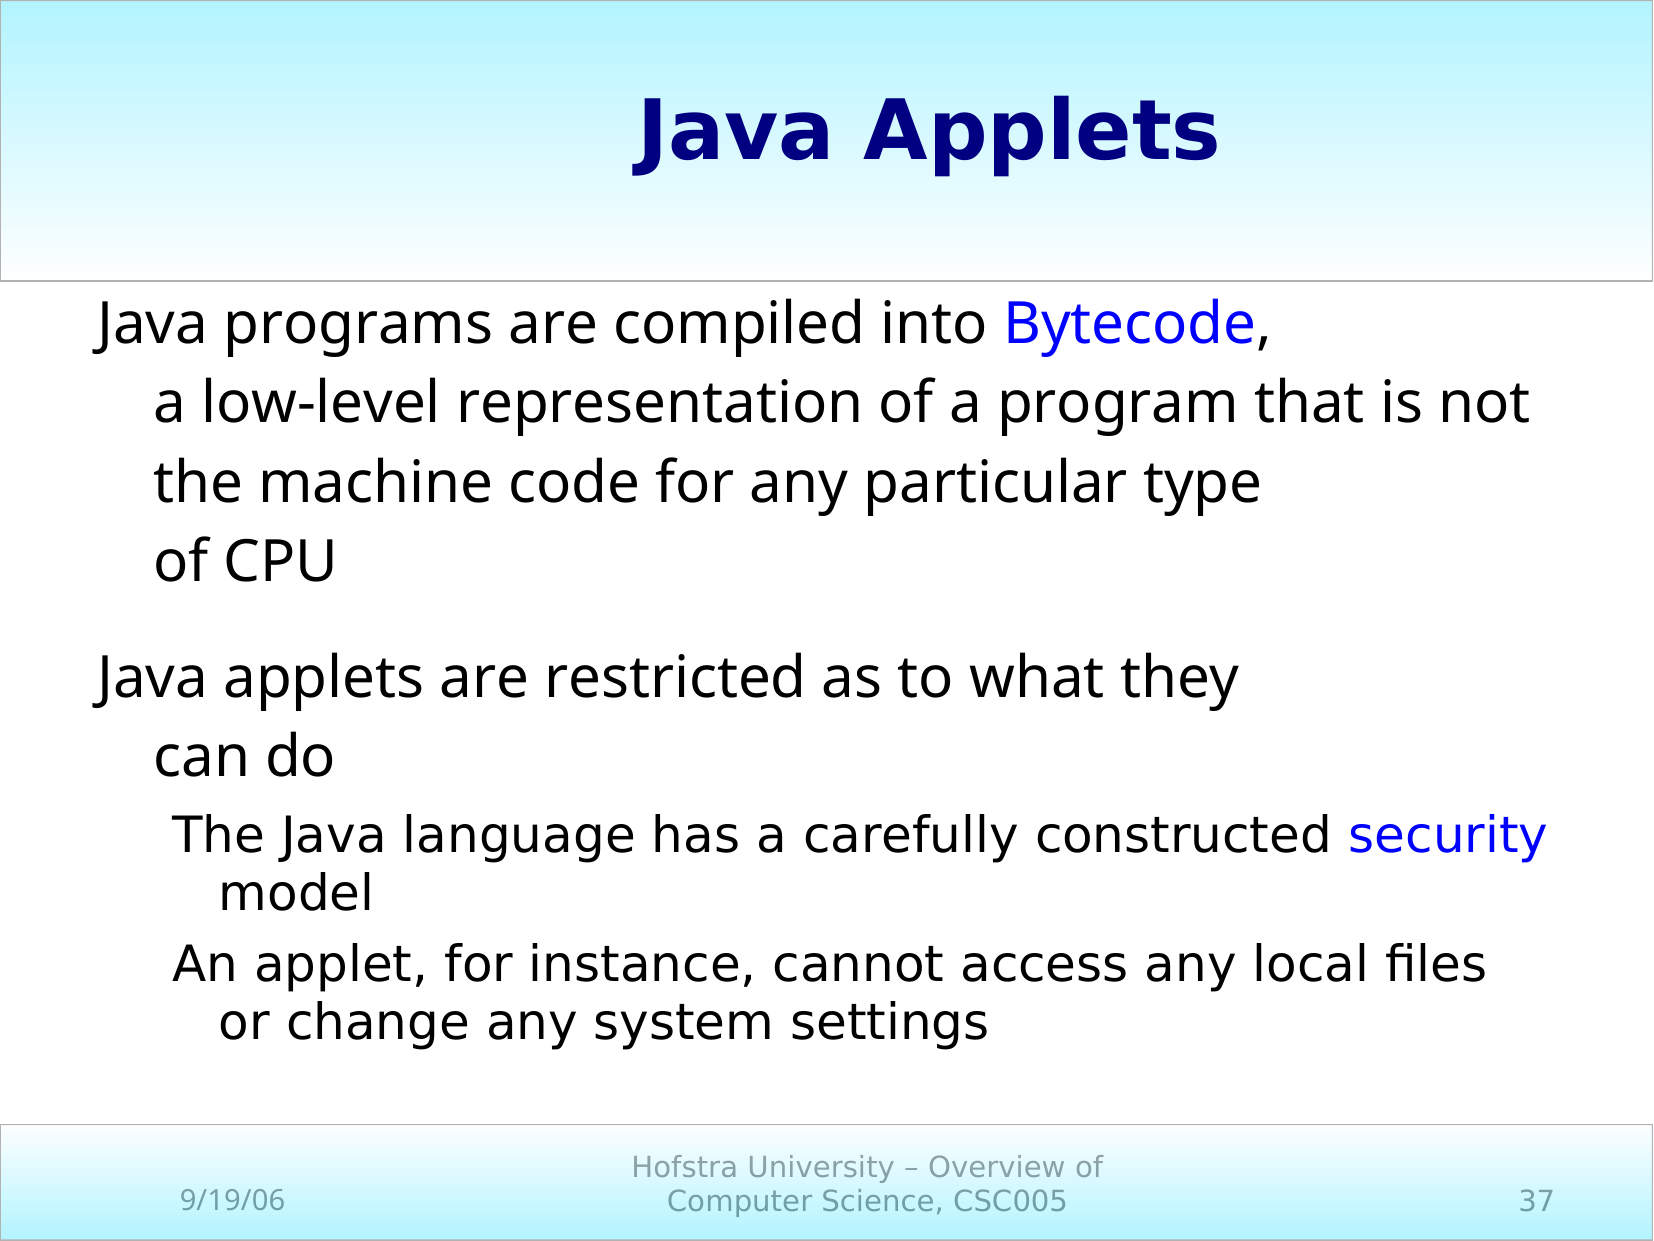

# Java Applets
Java programs are compiled into Bytecode,
a low-level representation of a program that is not the machine code for any particular type
of CPU
Java applets are restricted as to what they
can do
The Java language has a carefully constructed security model
An applet, for instance, cannot access any local files or change any system settings
37